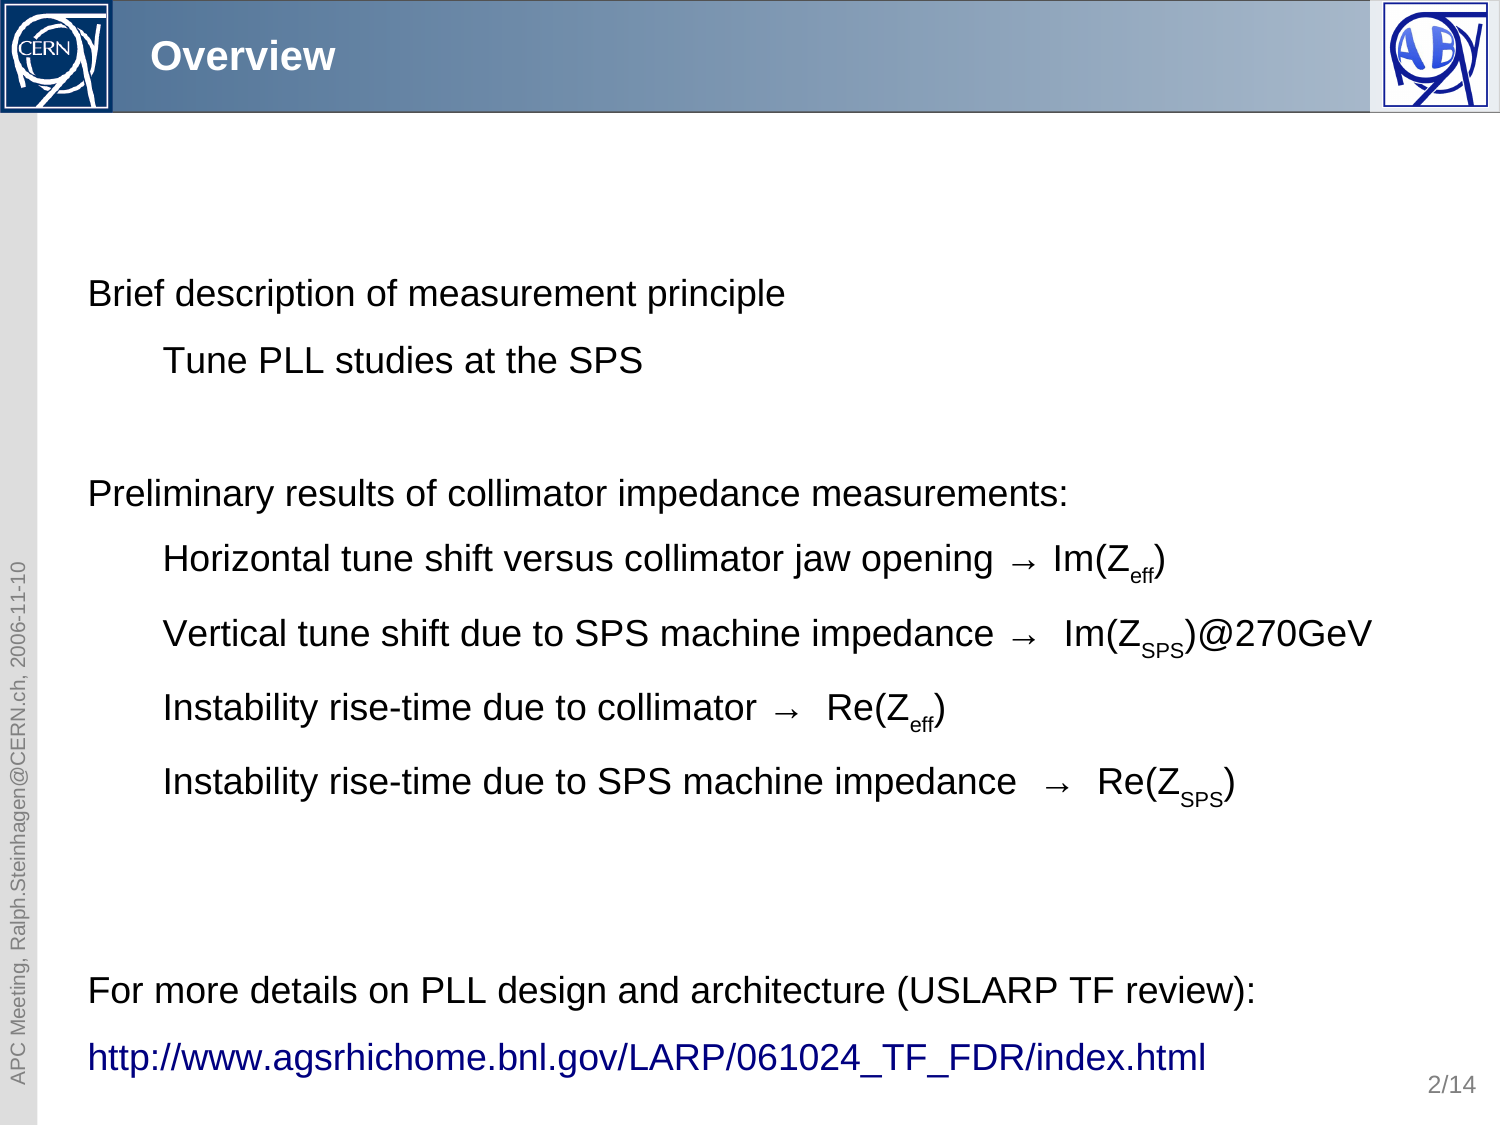

# Overview
Brief description of measurement principle
Tune PLL studies at the SPS
Preliminary results of collimator impedance measurements:
Horizontal tune shift versus collimator jaw opening → Im(Zeff)
Vertical tune shift due to SPS machine impedance → Im(ZSPS)@270GeV
Instability rise-time due to collimator → Re(Zeff)
Instability rise-time due to SPS machine impedance → Re(ZSPS)
For more details on PLL design and architecture (USLARP TF review):
http://www.agsrhichome.bnl.gov/LARP/061024_TF_FDR/index.html